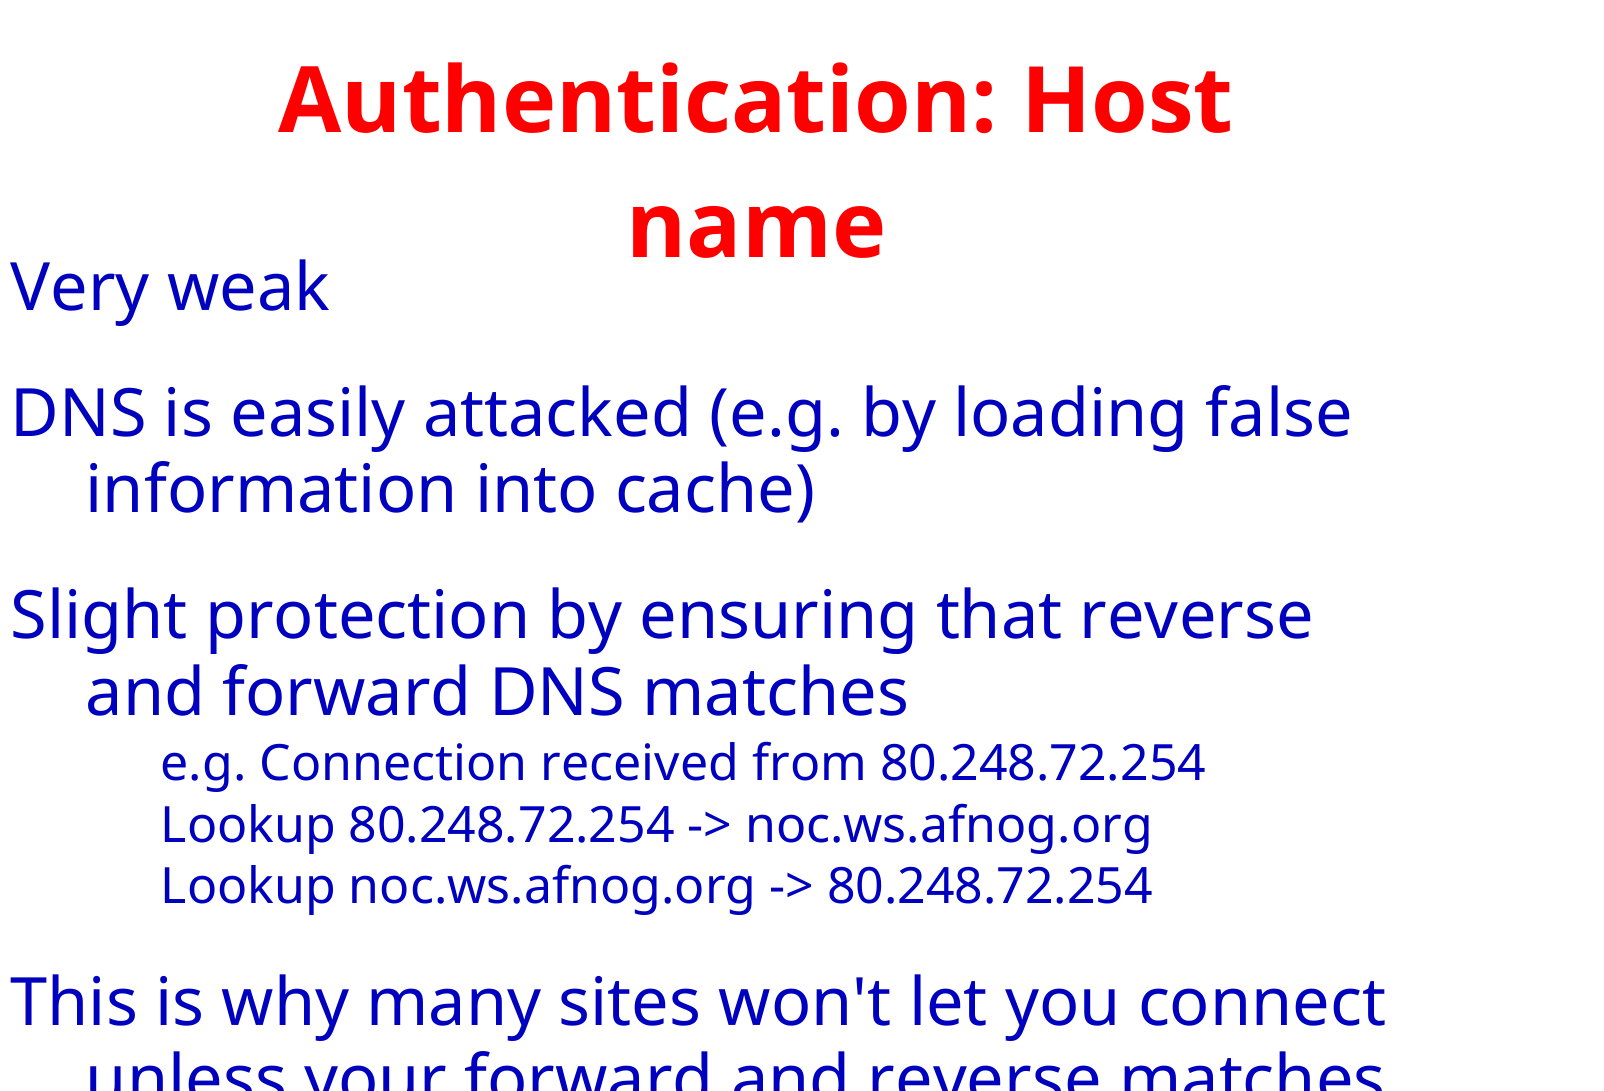

# Authentication: Host name
Very weak
DNS is easily attacked (e.g. by loading false information into cache)
Slight protection by ensuring that reverse and forward DNS matches
e.g. Connection received from 80.248.72.254
Lookup 80.248.72.254 -> noc.ws.afnog.org
Lookup noc.ws.afnog.org -> 80.248.72.254
This is why many sites won't let you connect unless your forward and reverse matches